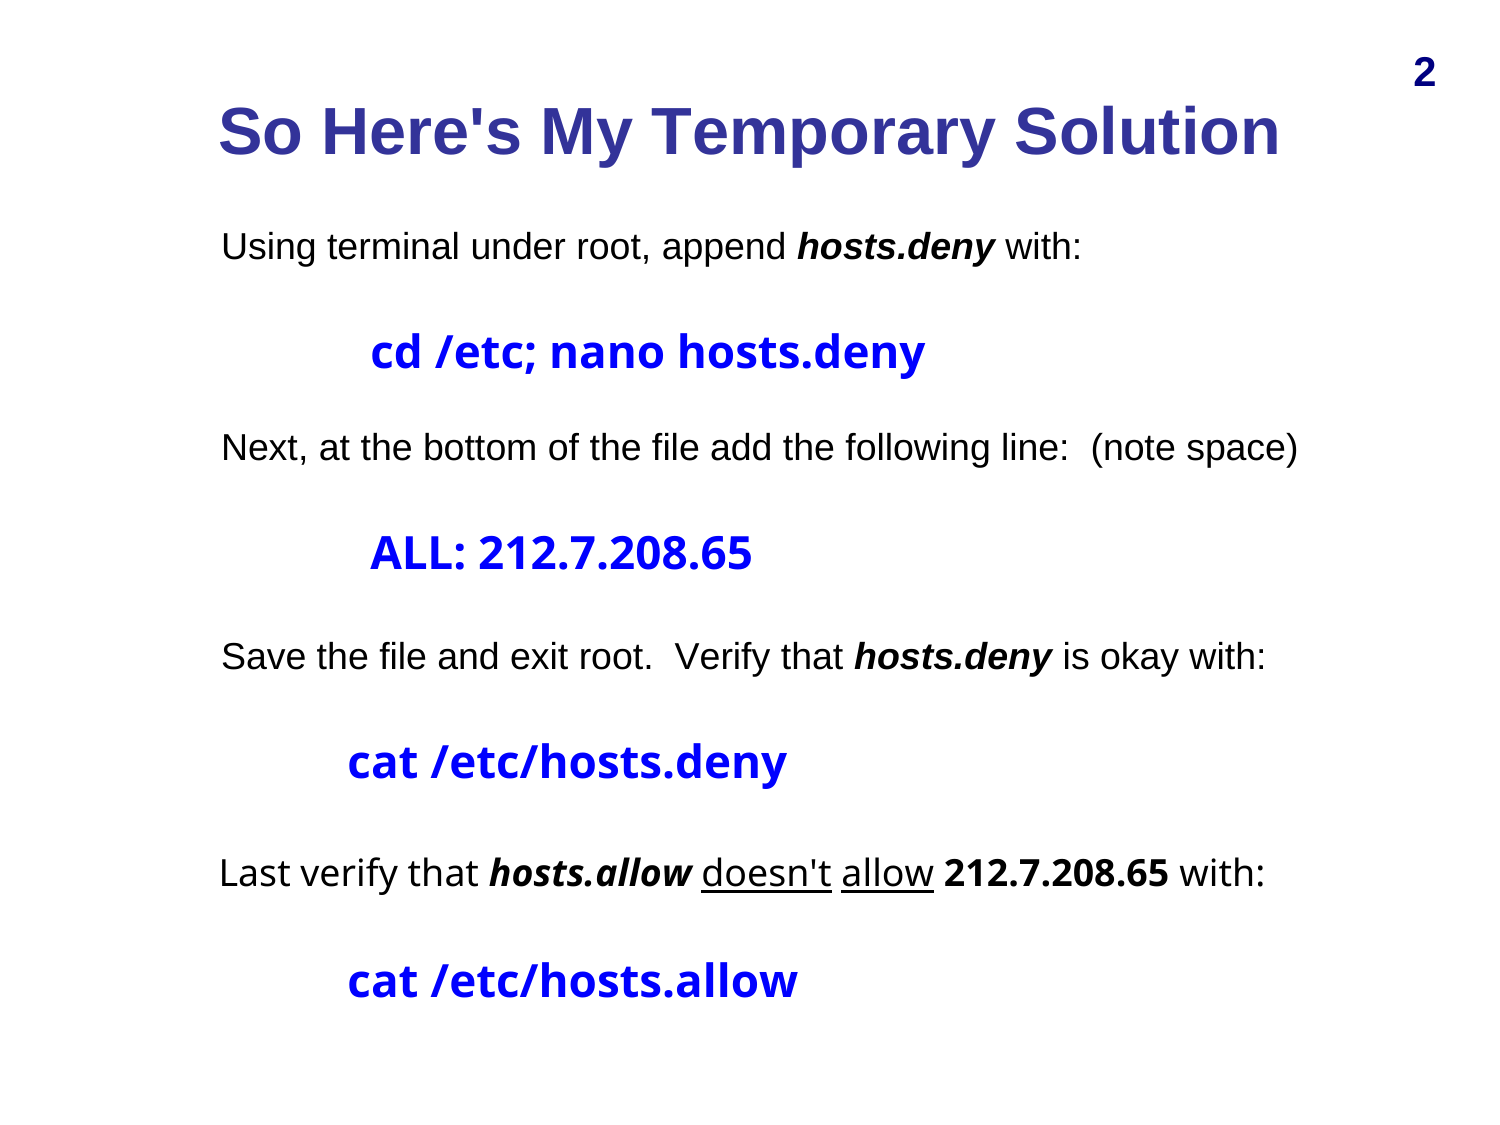

2
# So Here's My Temporary Solution
Using terminal under root, append hosts.deny with:
 cd /etc; nano hosts.deny
Next, at the bottom of the file add the following line: (note space)
 ALL: 212.7.208.65
Save the file and exit root. Verify that hosts.deny is okay with:
 cat /etc/hosts.deny
 Last verify that hosts.allow doesn't allow 212.7.208.65 with:
 cat /etc/hosts.allow